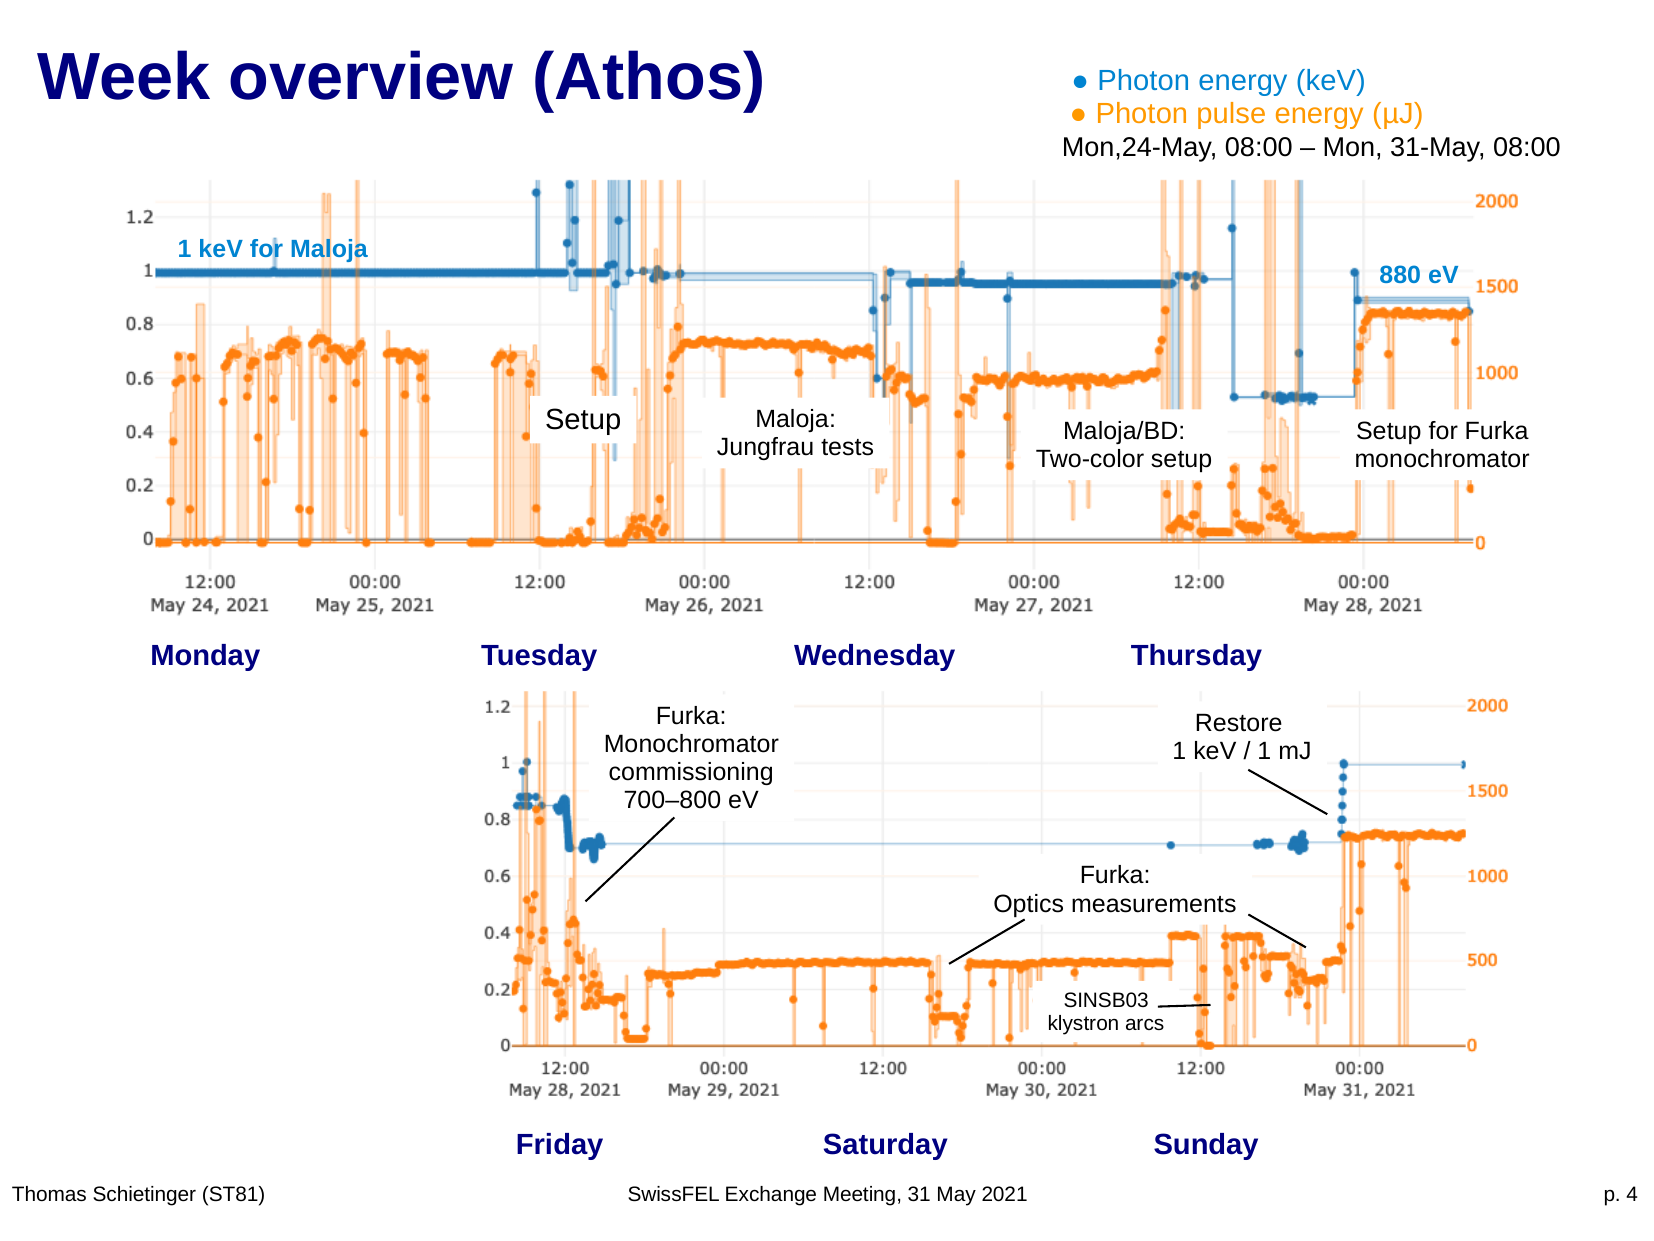

# Week overview (Athos)
 ● Photon energy (keV)
 ● Photon pulse energy (µJ)
Mon,24-May, 08:00 – Mon, 31-May, 08:00
1 keV for Maloja
880 eV
Setup
Maloja:
Jungfrau tests
Maloja/BD:
Two-color setup
Setup for Furka
monochromator
Monday
Tuesday
Wednesday
Thursday
Furka:
Monochromator
commissioning
700–800 eV
Restore
1 keV / 1 mJ
Furka:
Optics measurements
SINSB03
klystron arcs
Friday
Saturday
Sunday
4